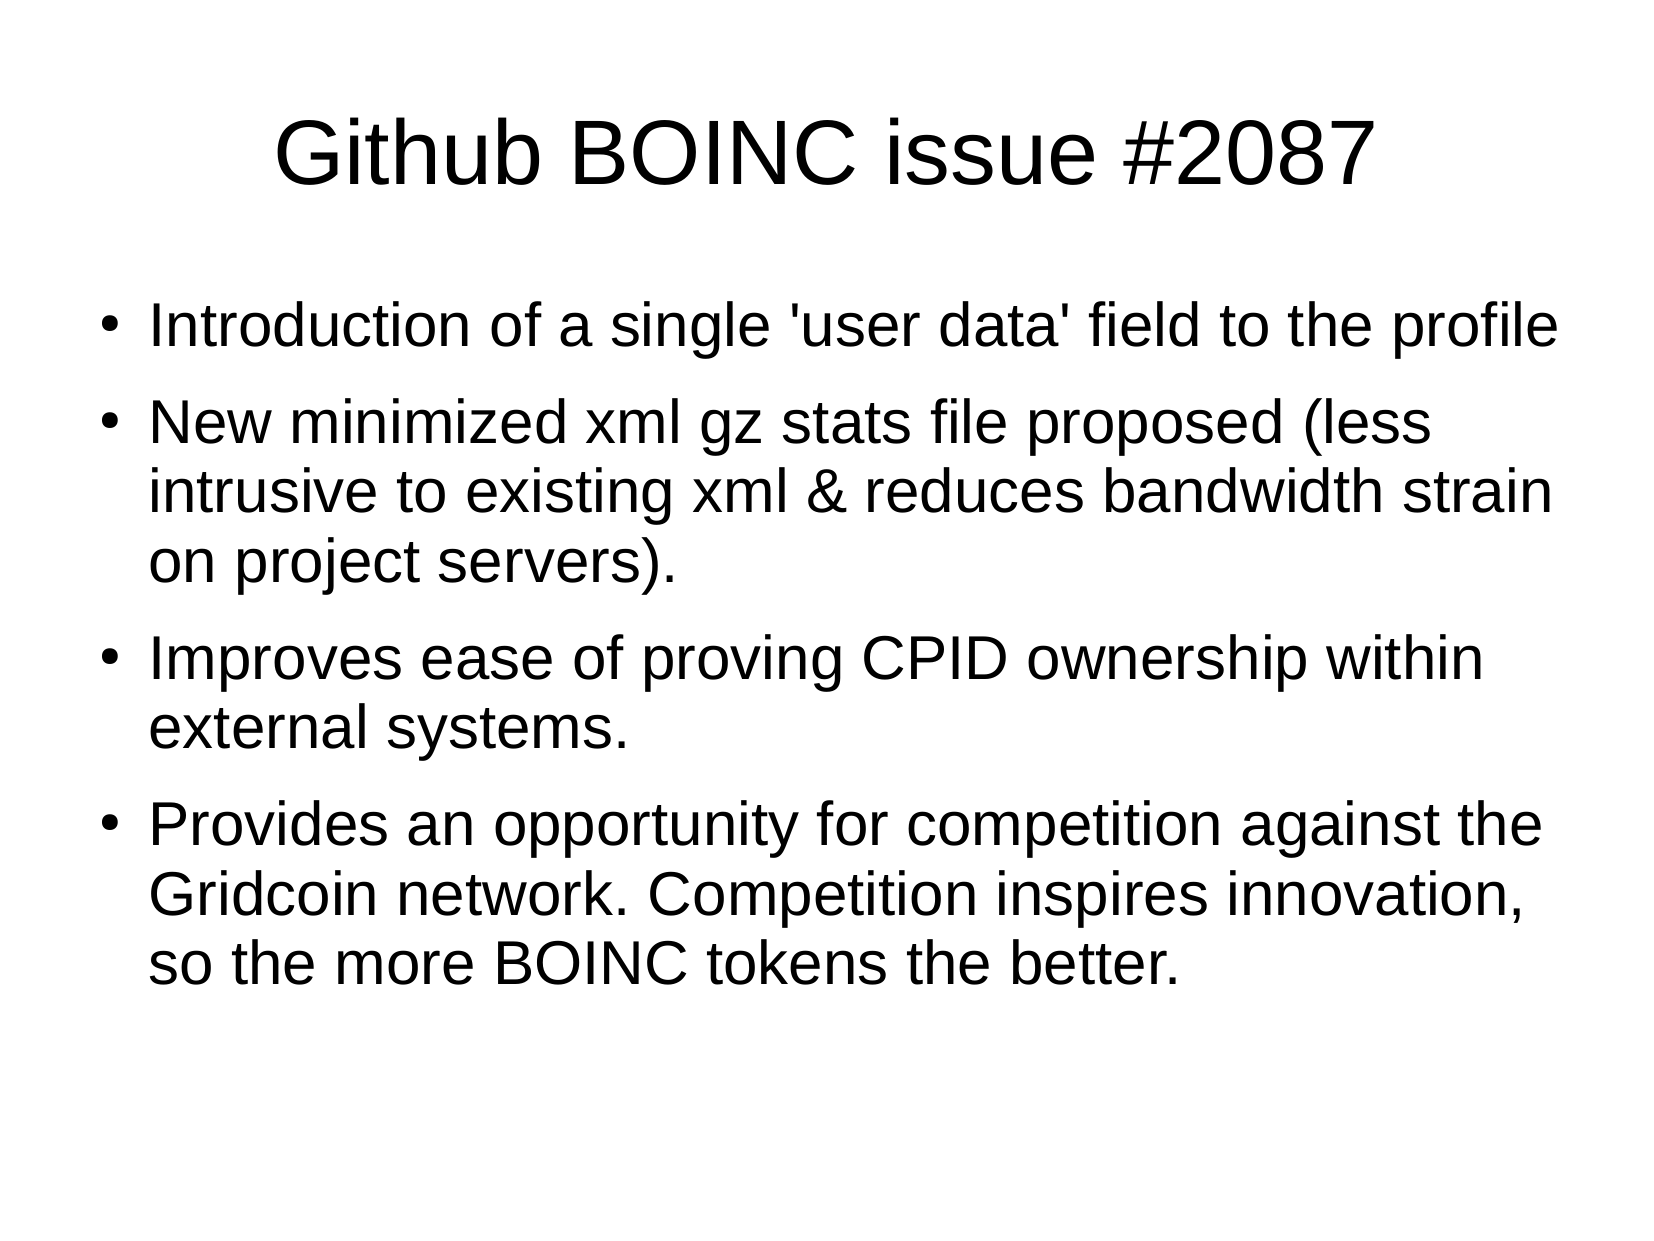

# Github BOINC issue #2087
Introduction of a single 'user data' field to the profile
New minimized xml gz stats file proposed (less intrusive to existing xml & reduces bandwidth strain on project servers).
Improves ease of proving CPID ownership within external systems.
Provides an opportunity for competition against the Gridcoin network. Competition inspires innovation, so the more BOINC tokens the better.